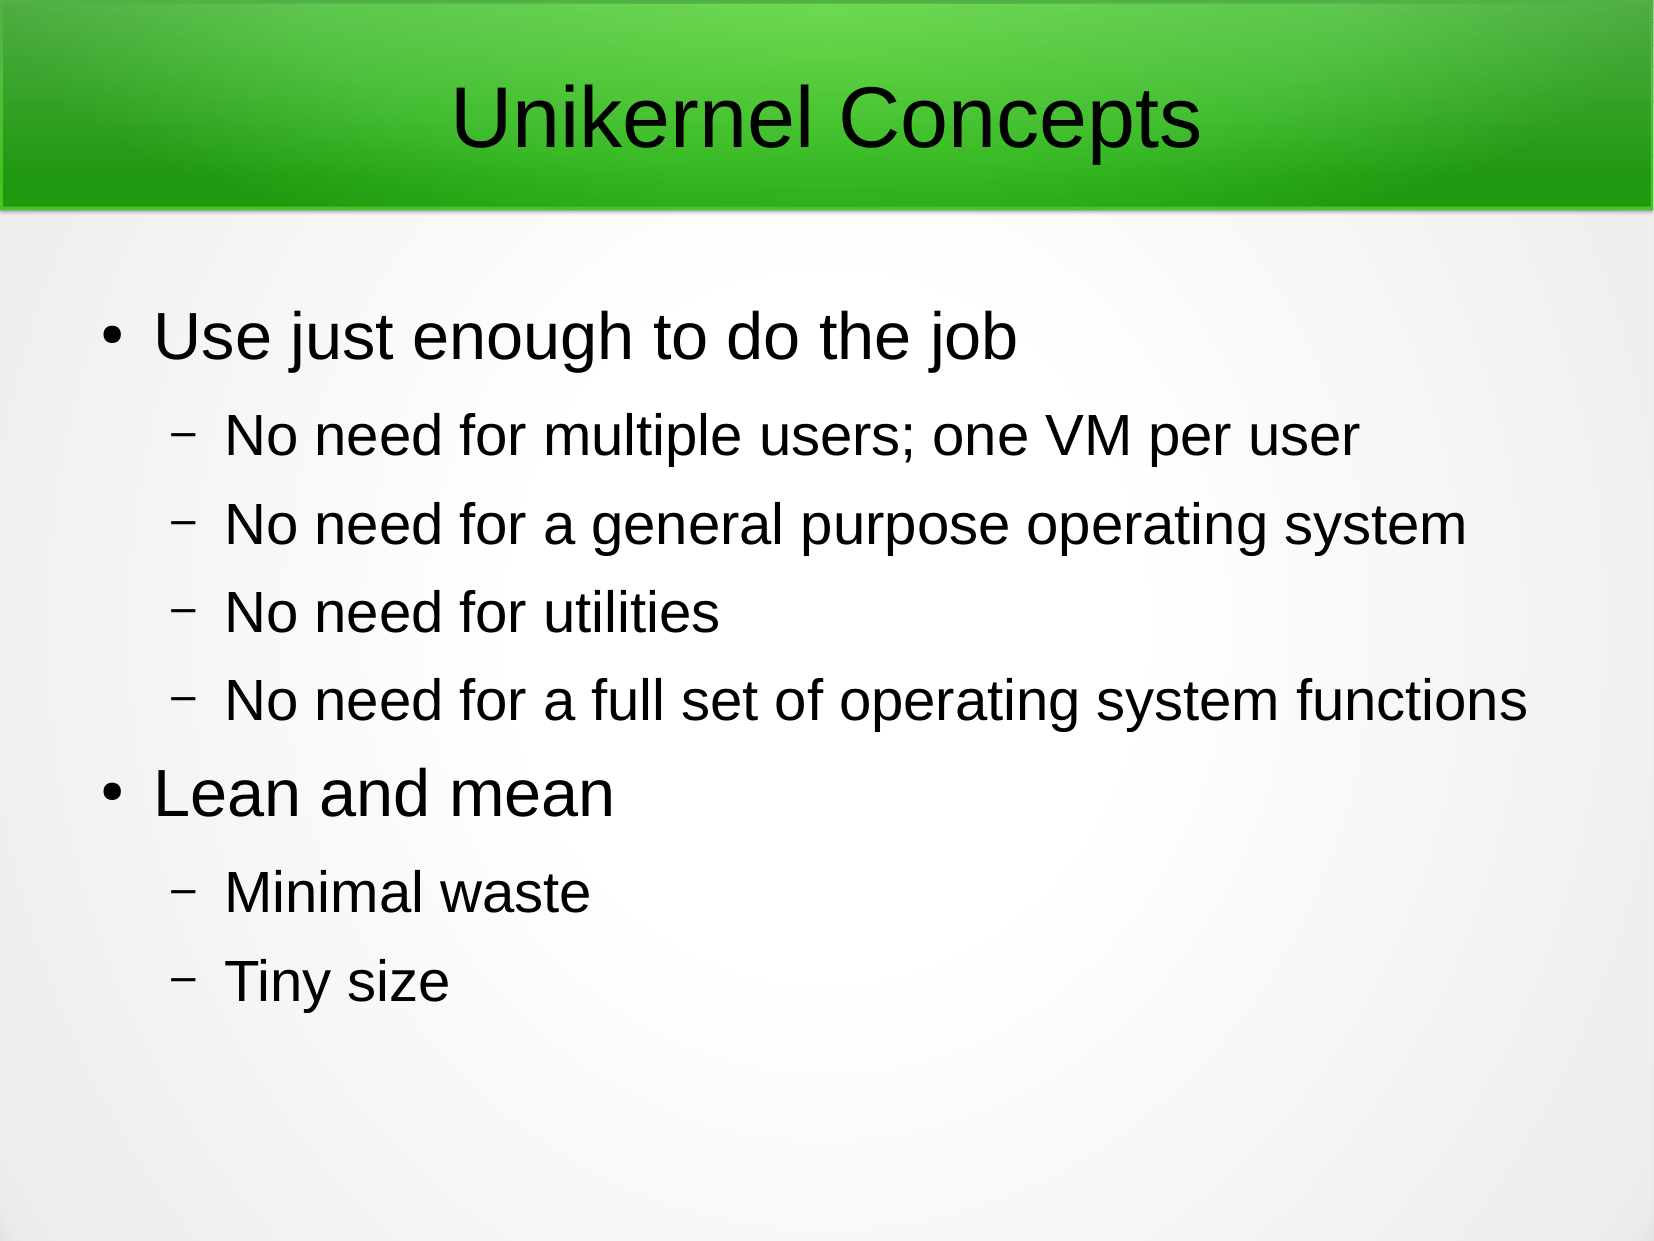

# Unikernel Concepts
Use just enough to do the job
No need for multiple users; one VM per user
No need for a general purpose operating system
No need for utilities
No need for a full set of operating system functions
Lean and mean
Minimal waste
Tiny size